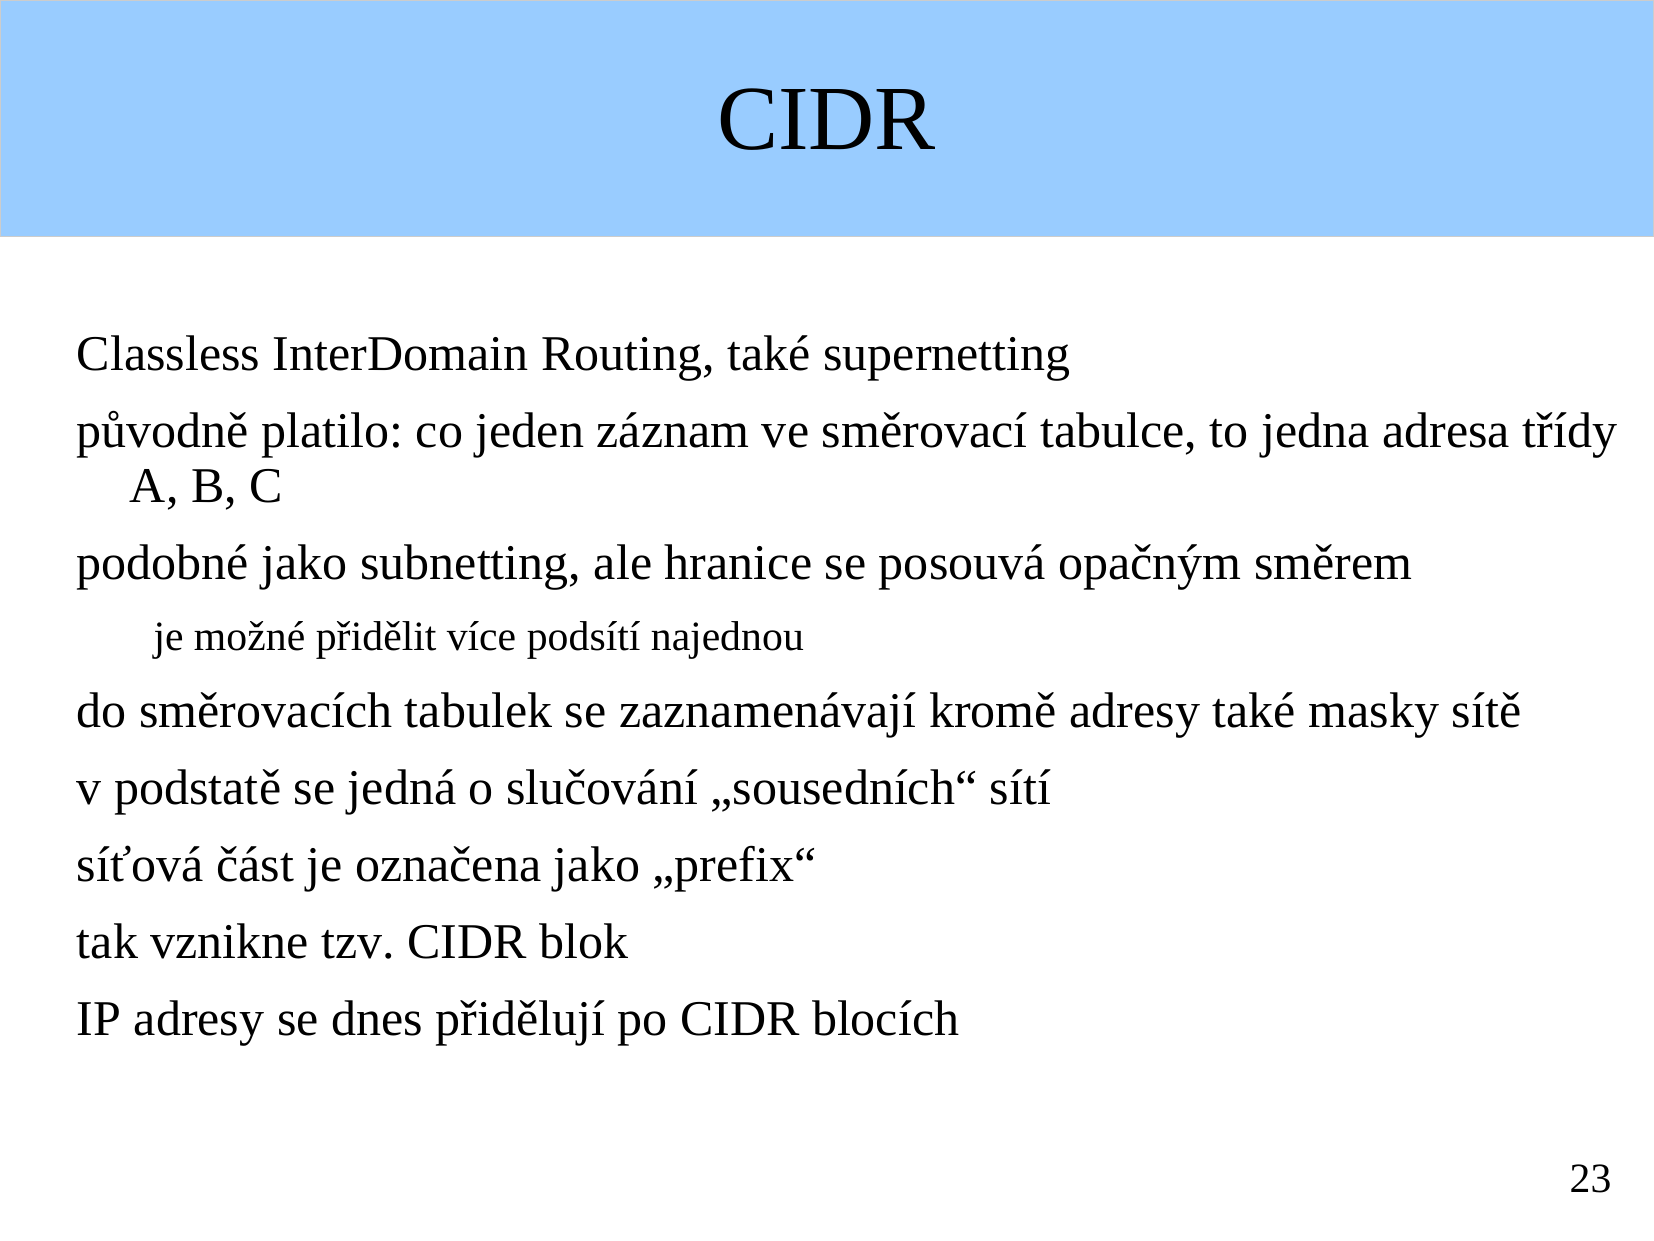

# CIDR
Classless InterDomain Routing, také supernetting
původně platilo: co jeden záznam ve směrovací tabulce, to jedna adresa třídy A, B, C
podobné jako subnetting, ale hranice se posouvá opačným směrem
je možné přidělit více podsítí najednou
do směrovacích tabulek se zaznamenávají kromě adresy také masky sítě
v podstatě se jedná o slučování „sousedních“ sítí
síťová část je označena jako „prefix“
tak vznikne tzv. CIDR blok
IP adresy se dnes přidělují po CIDR blocích